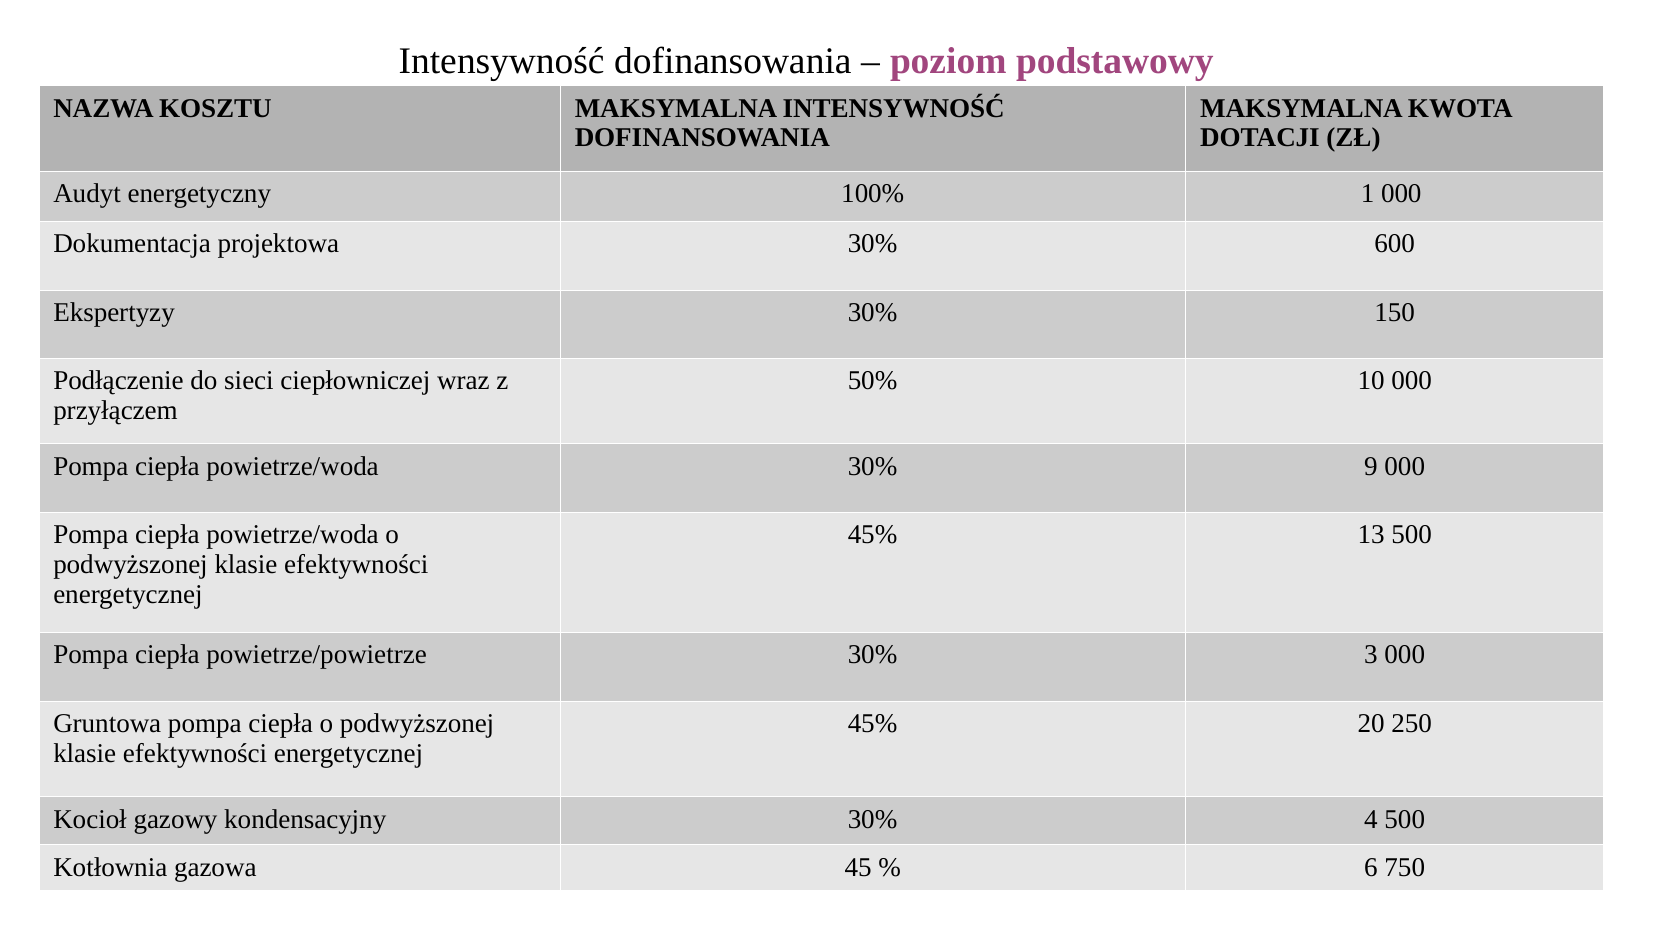

Intensywność dofinansowania – poziom podstawowy
| NAZWA KOSZTU | MAKSYMALNA INTENSYWNOŚĆ DOFINANSOWANIA | MAKSYMALNA KWOTA DOTACJI (ZŁ) |
| --- | --- | --- |
| Audyt energetyczny | 100% | 1 000 |
| Dokumentacja projektowa | 30% | 600 |
| Ekspertyzy | 30% | 150 |
| Podłączenie do sieci ciepłowniczej wraz z przyłączem | 50% | 10 000 |
| Pompa ciepła powietrze/woda | 30% | 9 000 |
| Pompa ciepła powietrze/woda o podwyższonej klasie efektywności energetycznej | 45% | 13 500 |
| Pompa ciepła powietrze/powietrze | 30% | 3 000 |
| Gruntowa pompa ciepła o podwyższonej klasie efektywności energetycznej | 45% | 20 250 |
| Kocioł gazowy kondensacyjny | 30% | 4 500 |
| Kotłownia gazowa | 45 % | 6 750 |